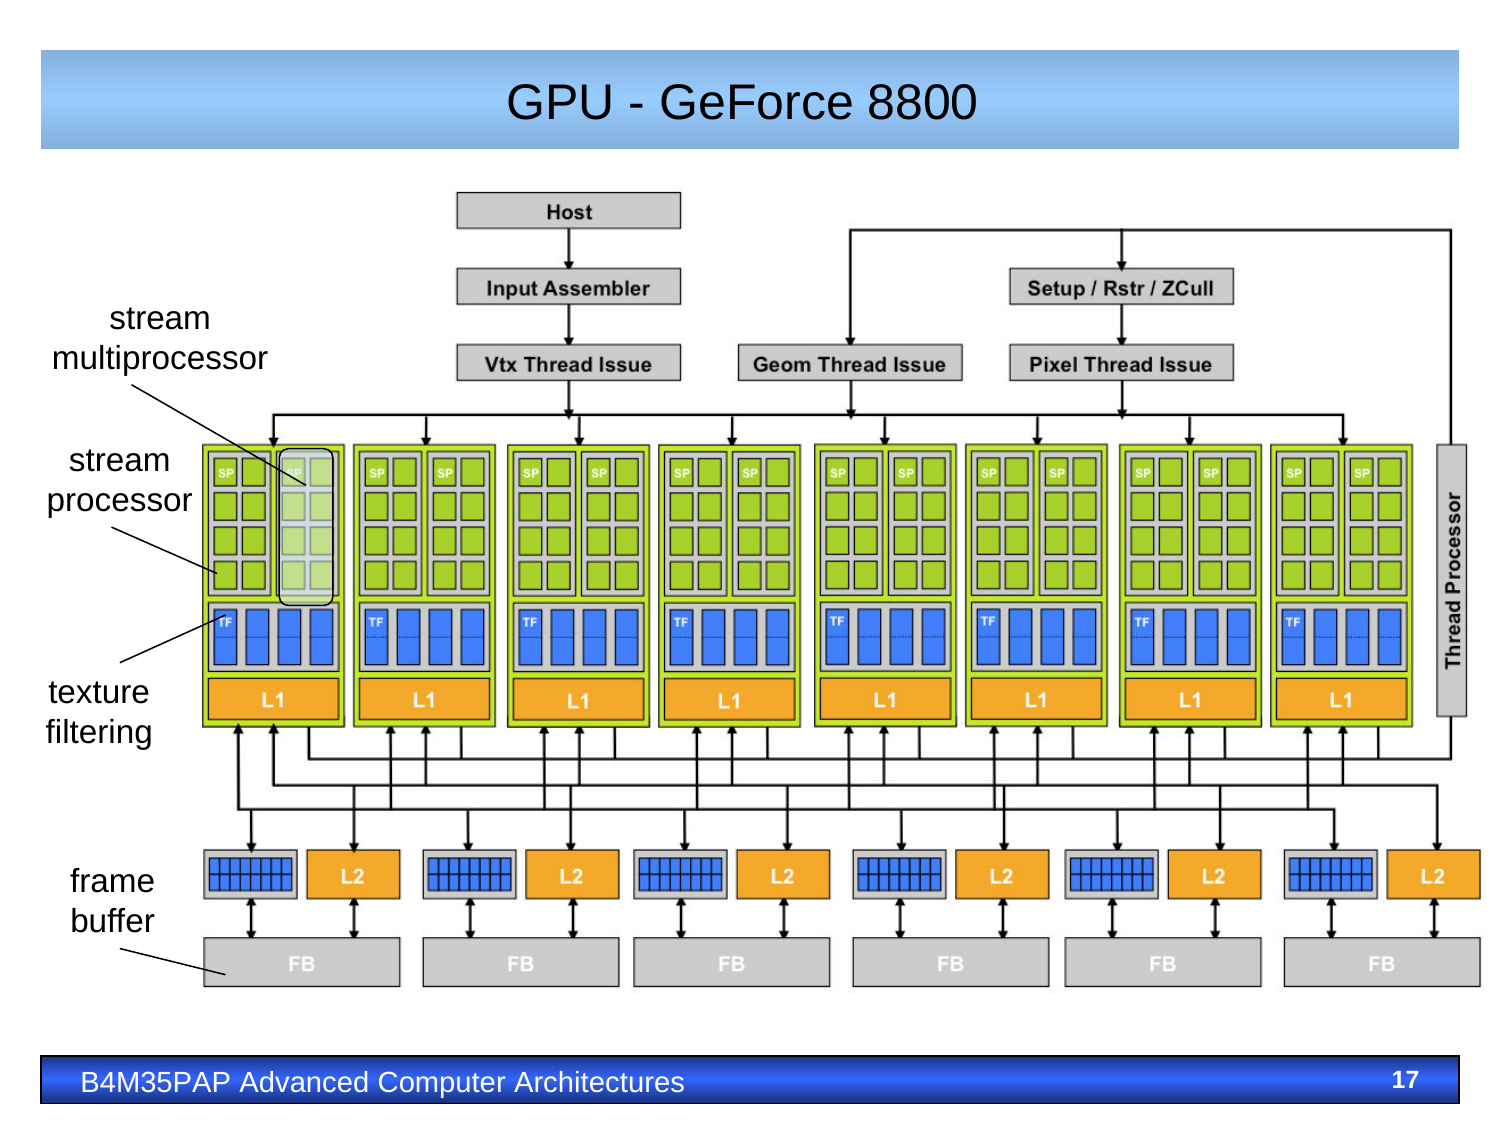

# GPU - GeForce 8800
stream multiprocessor
stream processor
texture filtering
frame buffer